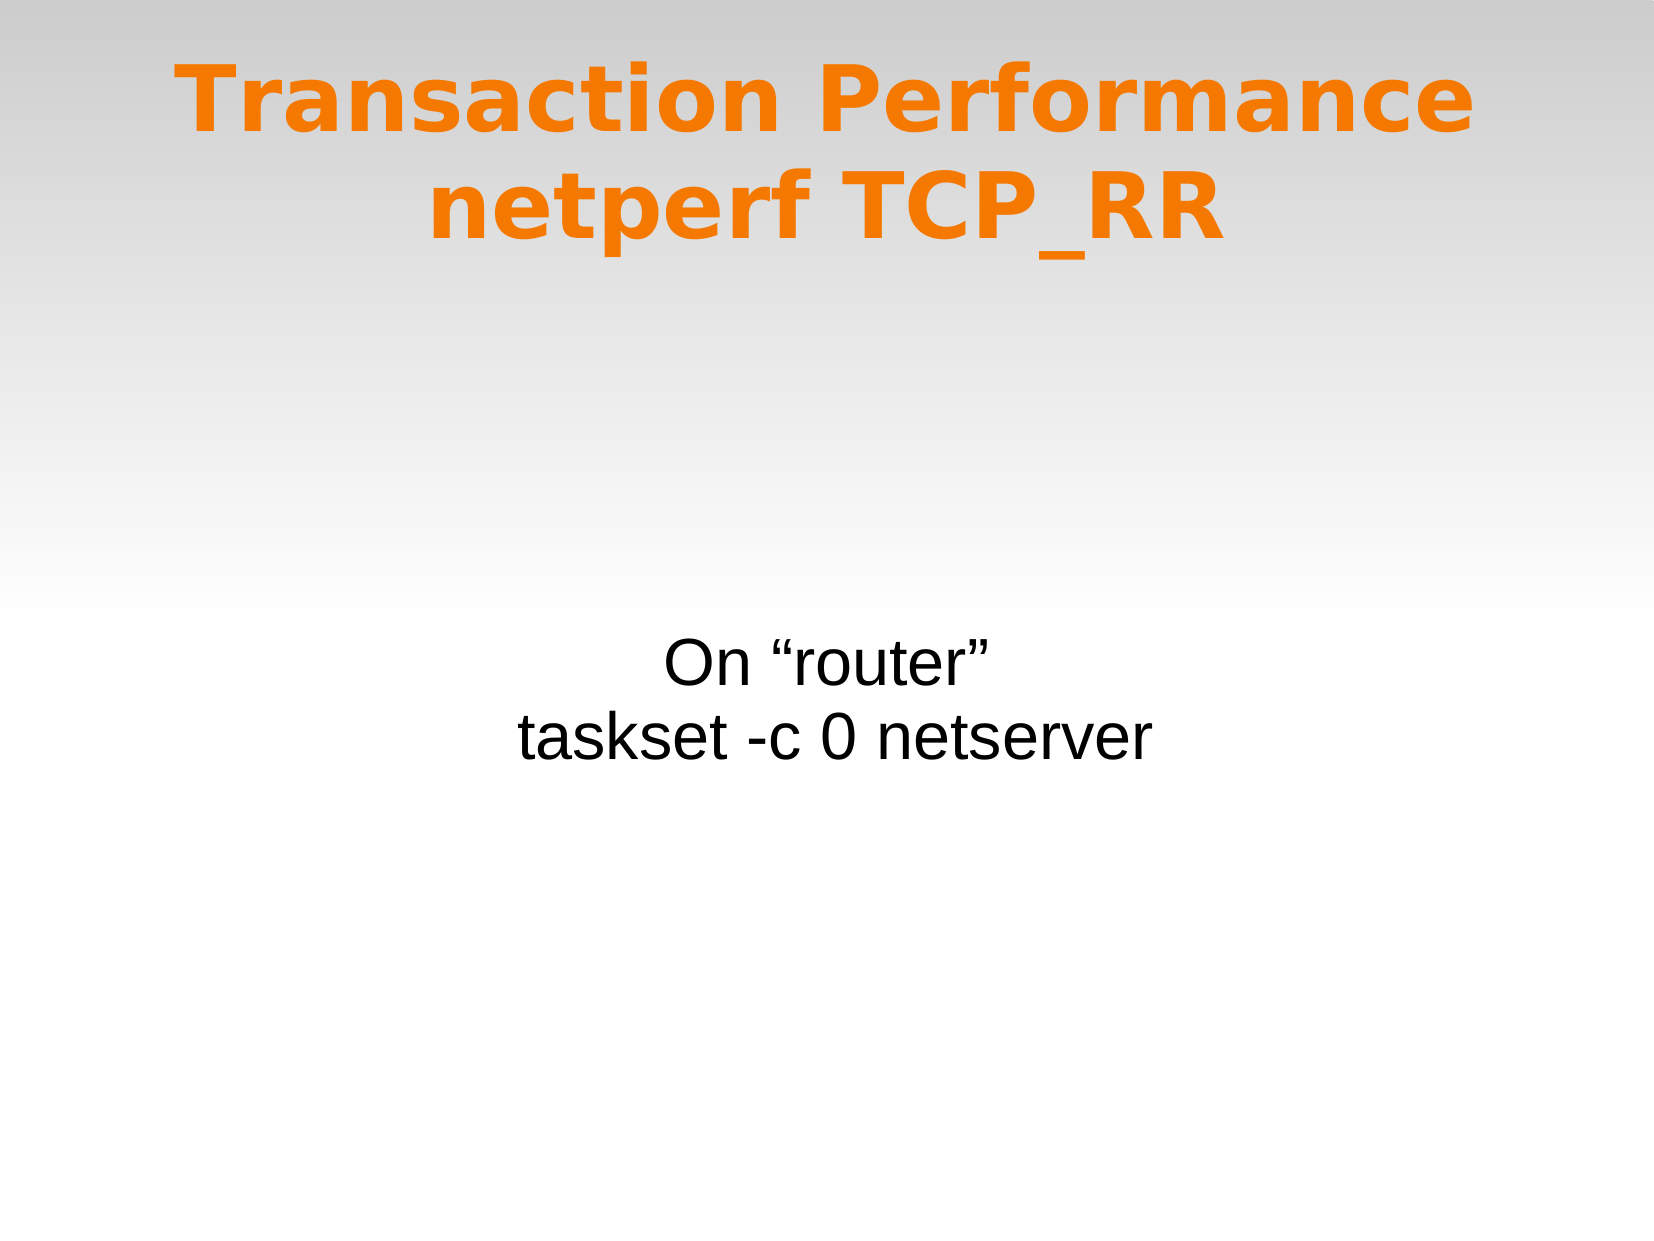

# Transaction Performance netperf TCP_RR
On “router”
 taskset -c 0 netserver